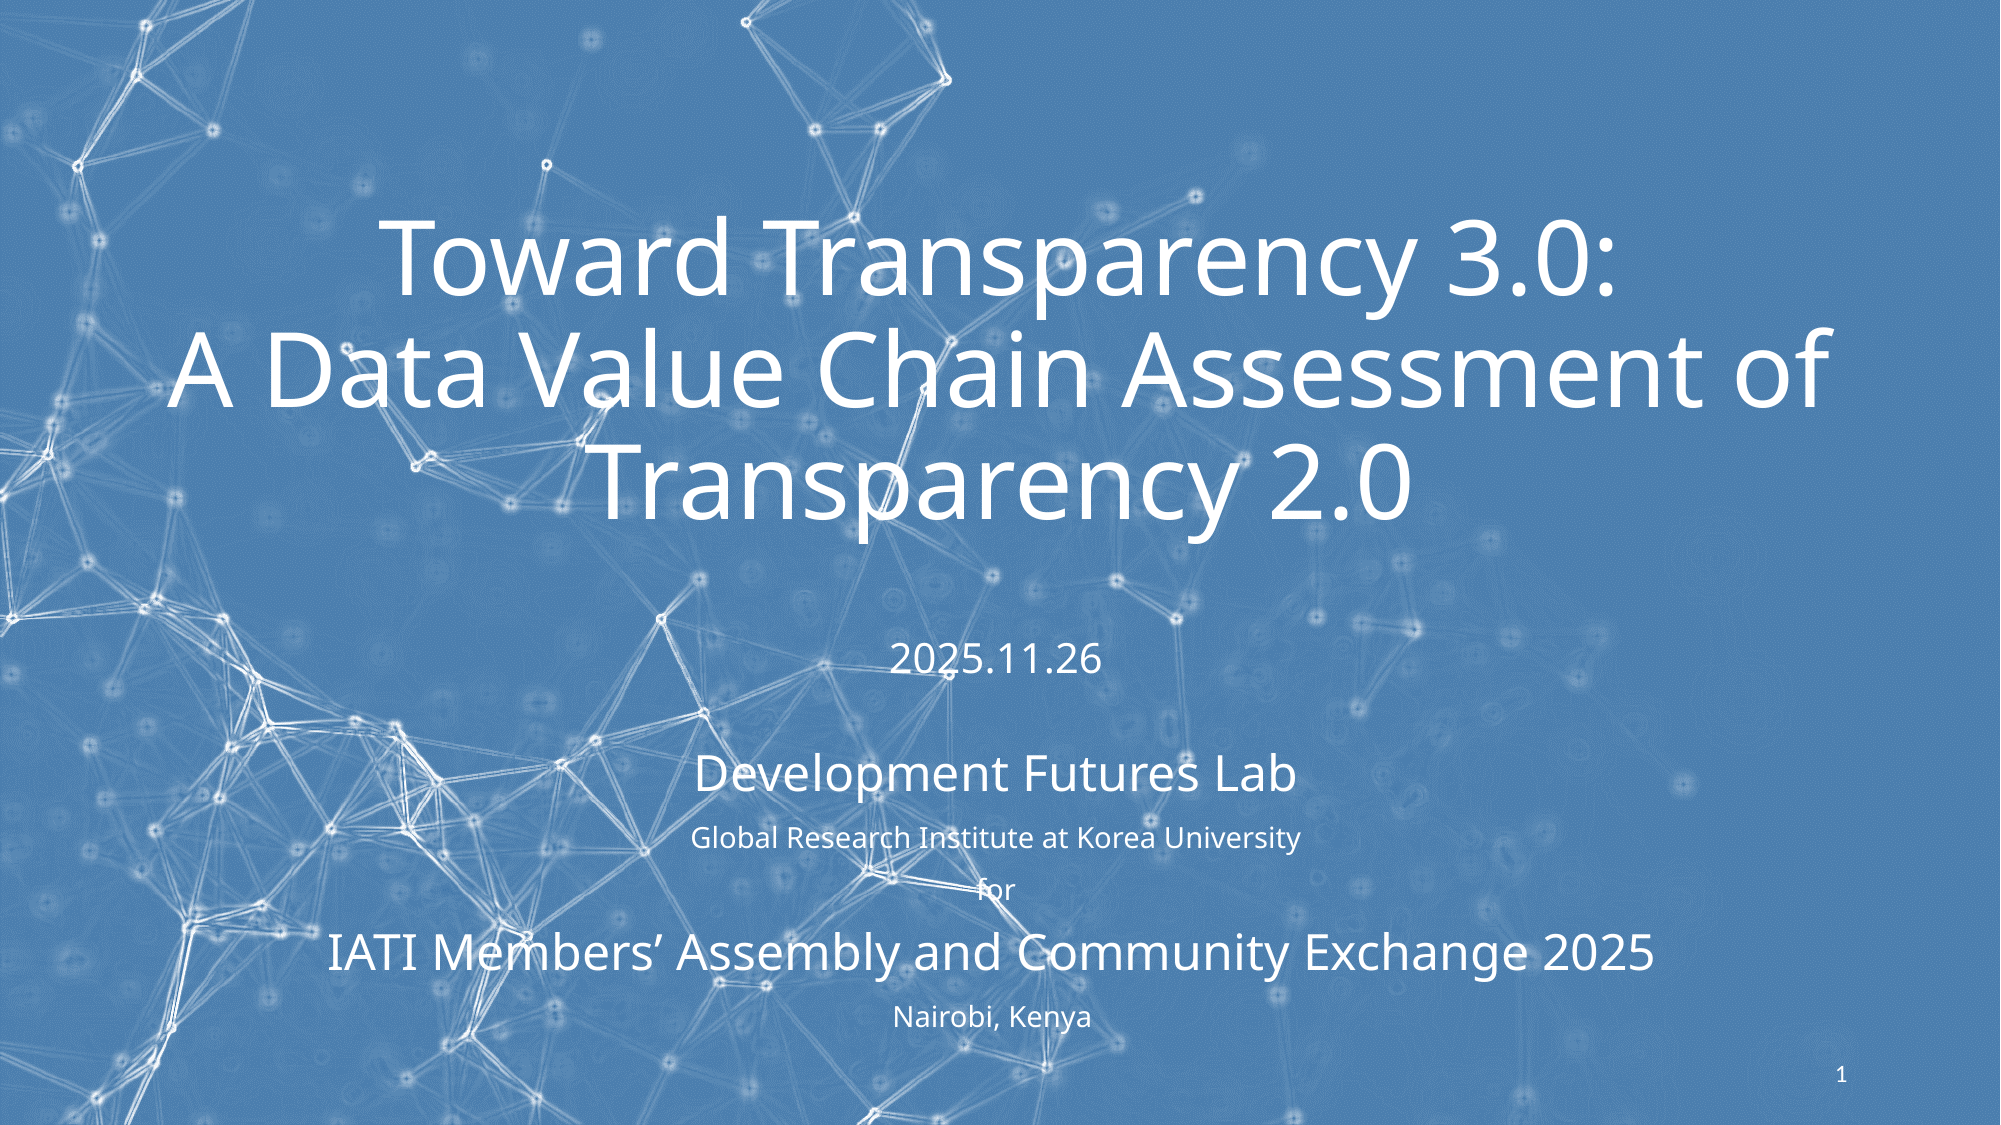

# Toward Transparency 3.0: A Data Value Chain Assessment of Transparency 2.0
2025.11.26
Development Futures Lab
Global Research Institute at Korea University
for
IATI Members’ Assembly and Community Exchange 2025
Nairobi, Kenya